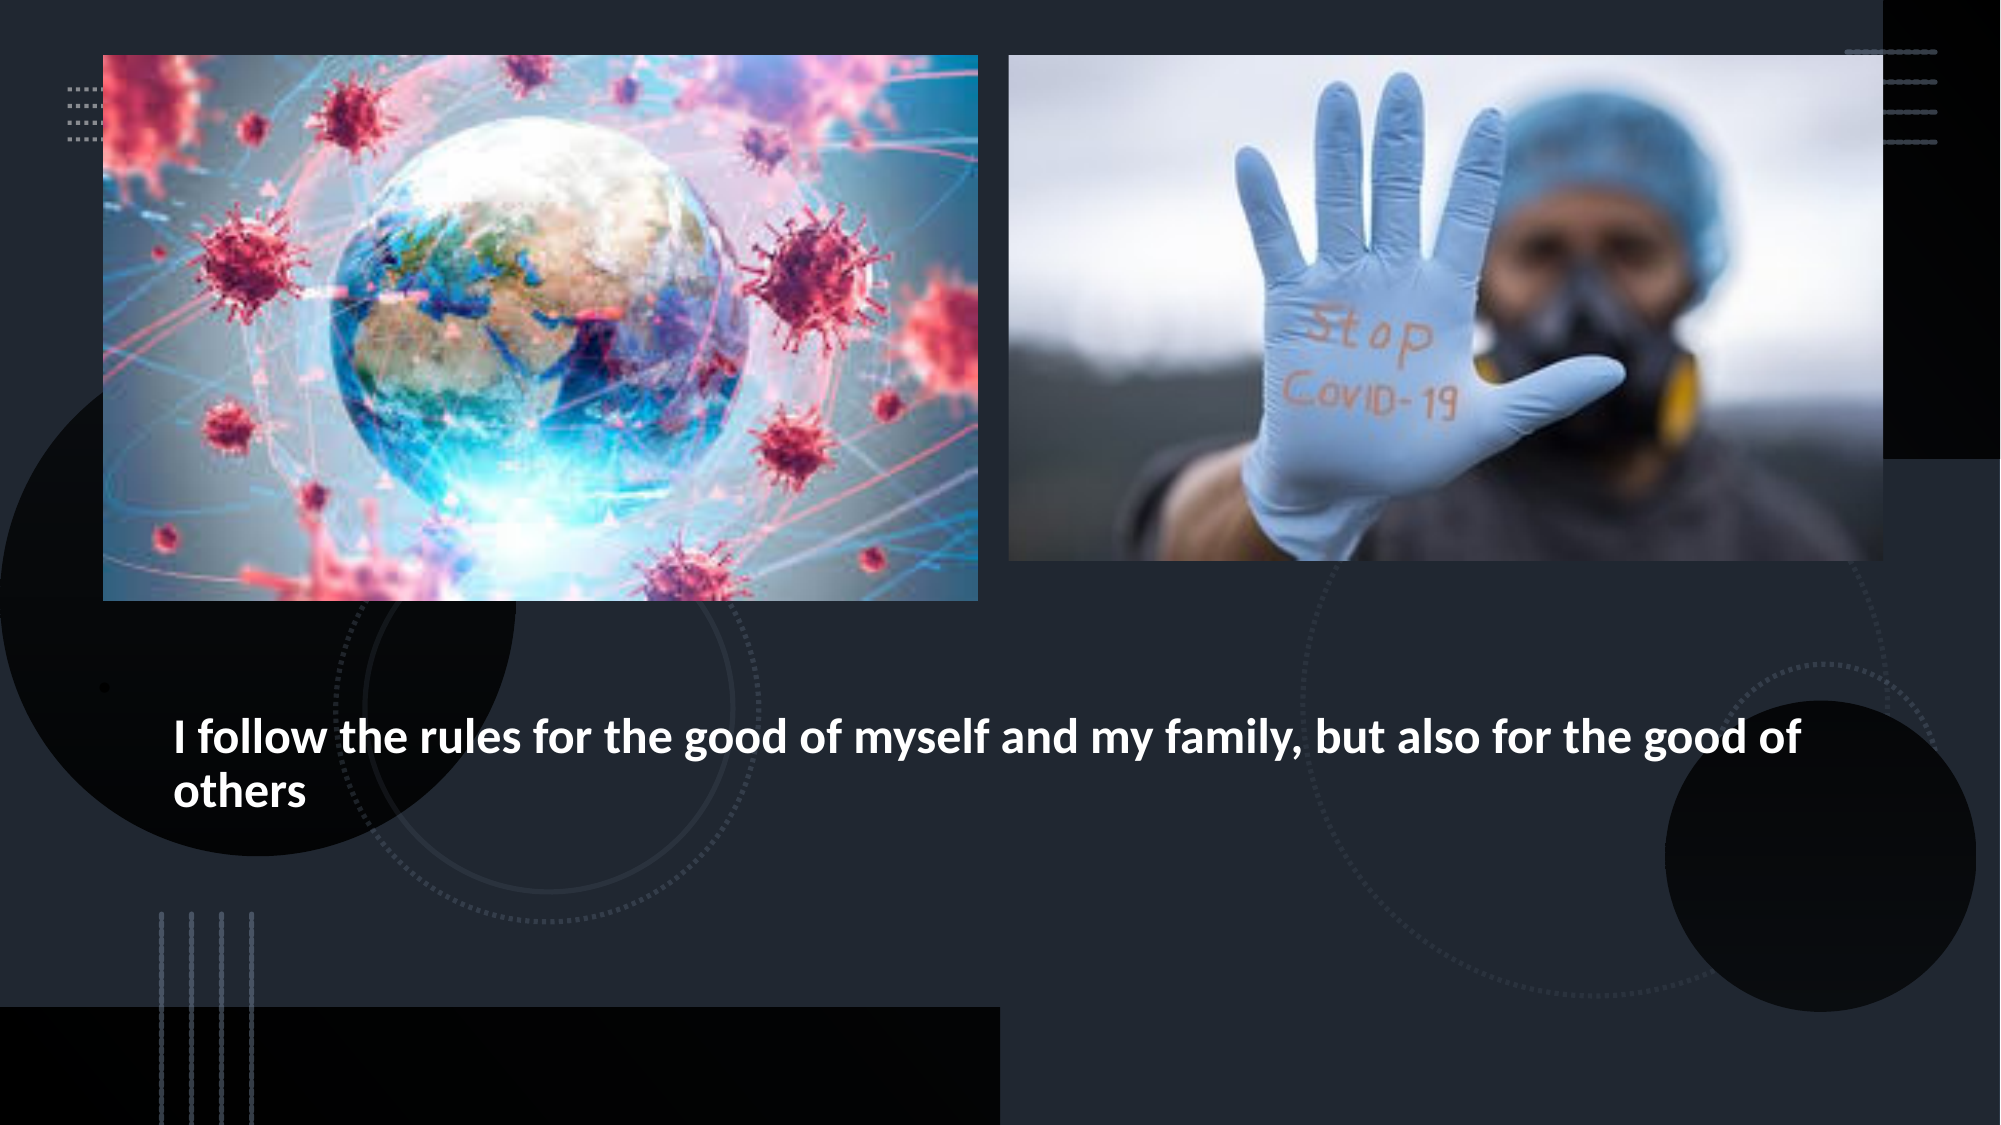

#
I follow the rules for the good of myself and my family, but also for the good of others